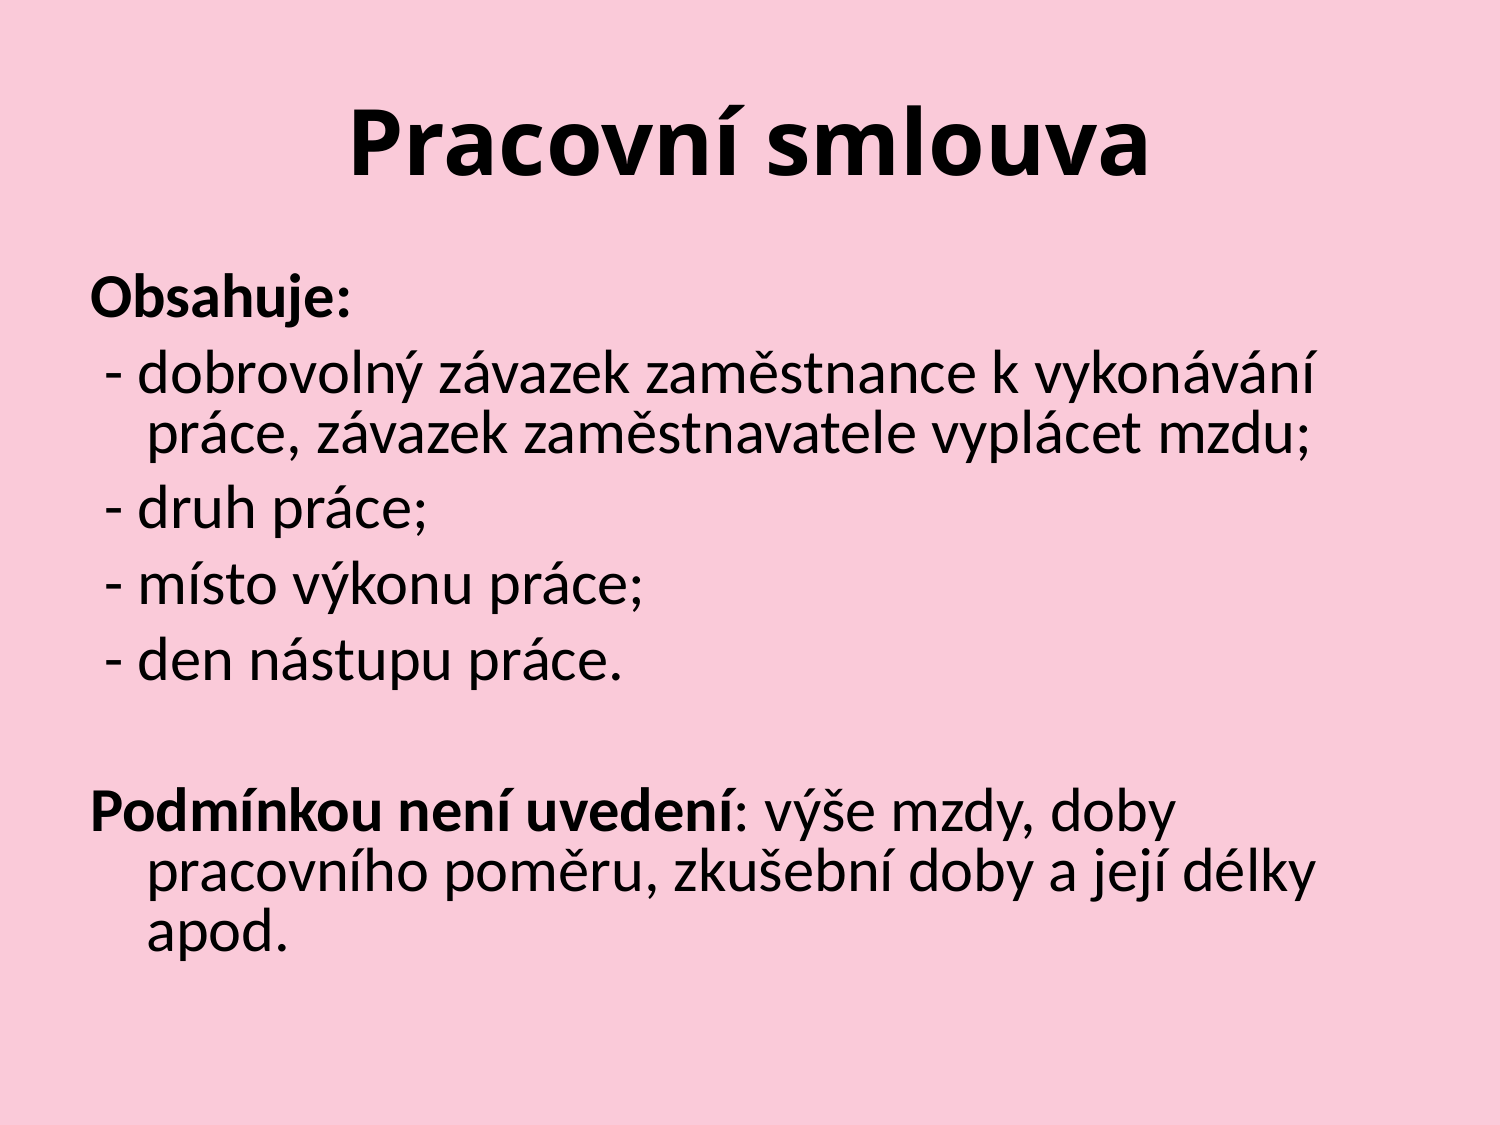

# Pracovní smlouva
Obsahuje:
 - dobrovolný závazek zaměstnance k vykonávání práce, závazek zaměstnavatele vyplácet mzdu;
 - druh práce;
 - místo výkonu práce;
 - den nástupu práce.
Podmínkou není uvedení: výše mzdy, doby pracovního poměru, zkušební doby a její délky apod.